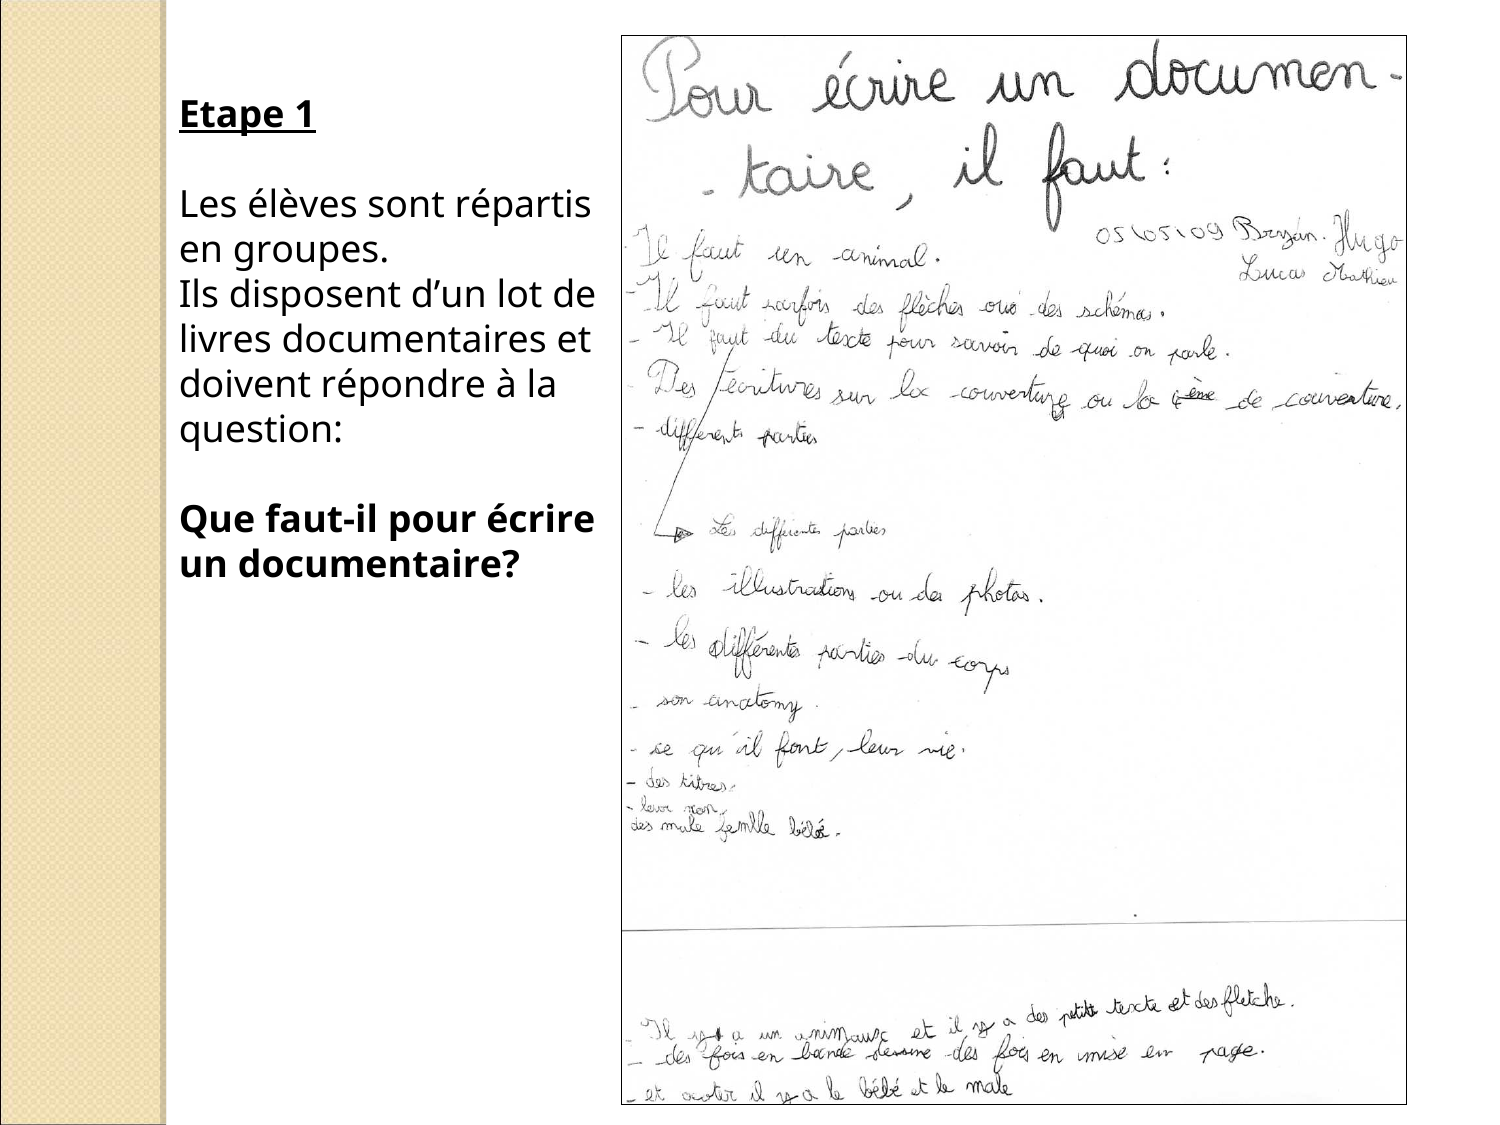

Etape 1
Les élèves sont répartis en groupes.
Ils disposent d’un lot de livres documentaires et doivent répondre à la question:
Que faut-il pour écrire un documentaire?